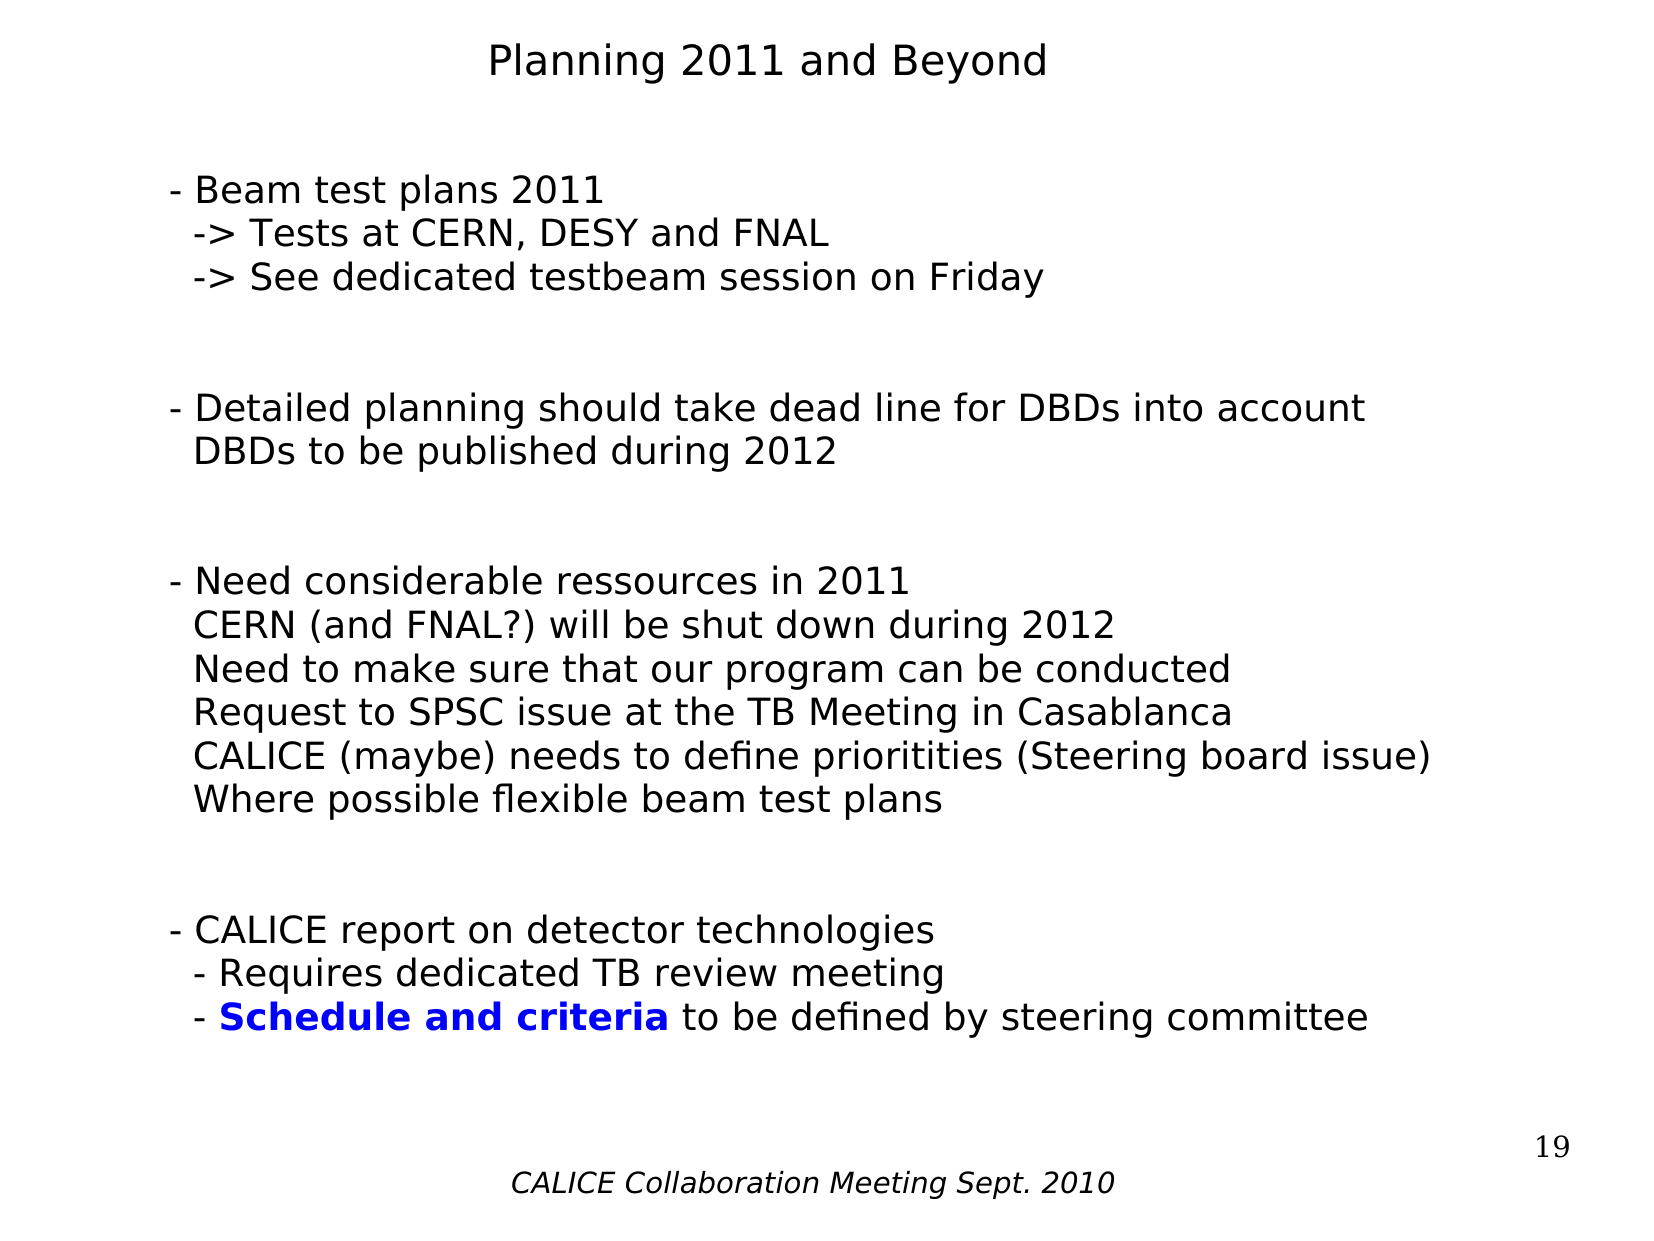

Planning 2011 and Beyond
- Beam test plans 2011
 -> Tests at CERN, DESY and FNAL
 -> See dedicated testbeam session on Friday
- Detailed planning should take dead line for DBDs into account
 DBDs to be published during 2012
- Need considerable ressources in 2011
 CERN (and FNAL?) will be shut down during 2012
 Need to make sure that our program can be conducted
 Request to SPSC issue at the TB Meeting in Casablanca
 CALICE (maybe) needs to define prioritities (Steering board issue)
 Where possible flexible beam test plans
- CALICE report on detector technologies
 - Requires dedicated TB review meeting
 - Schedule and criteria to be defined by steering committee
19